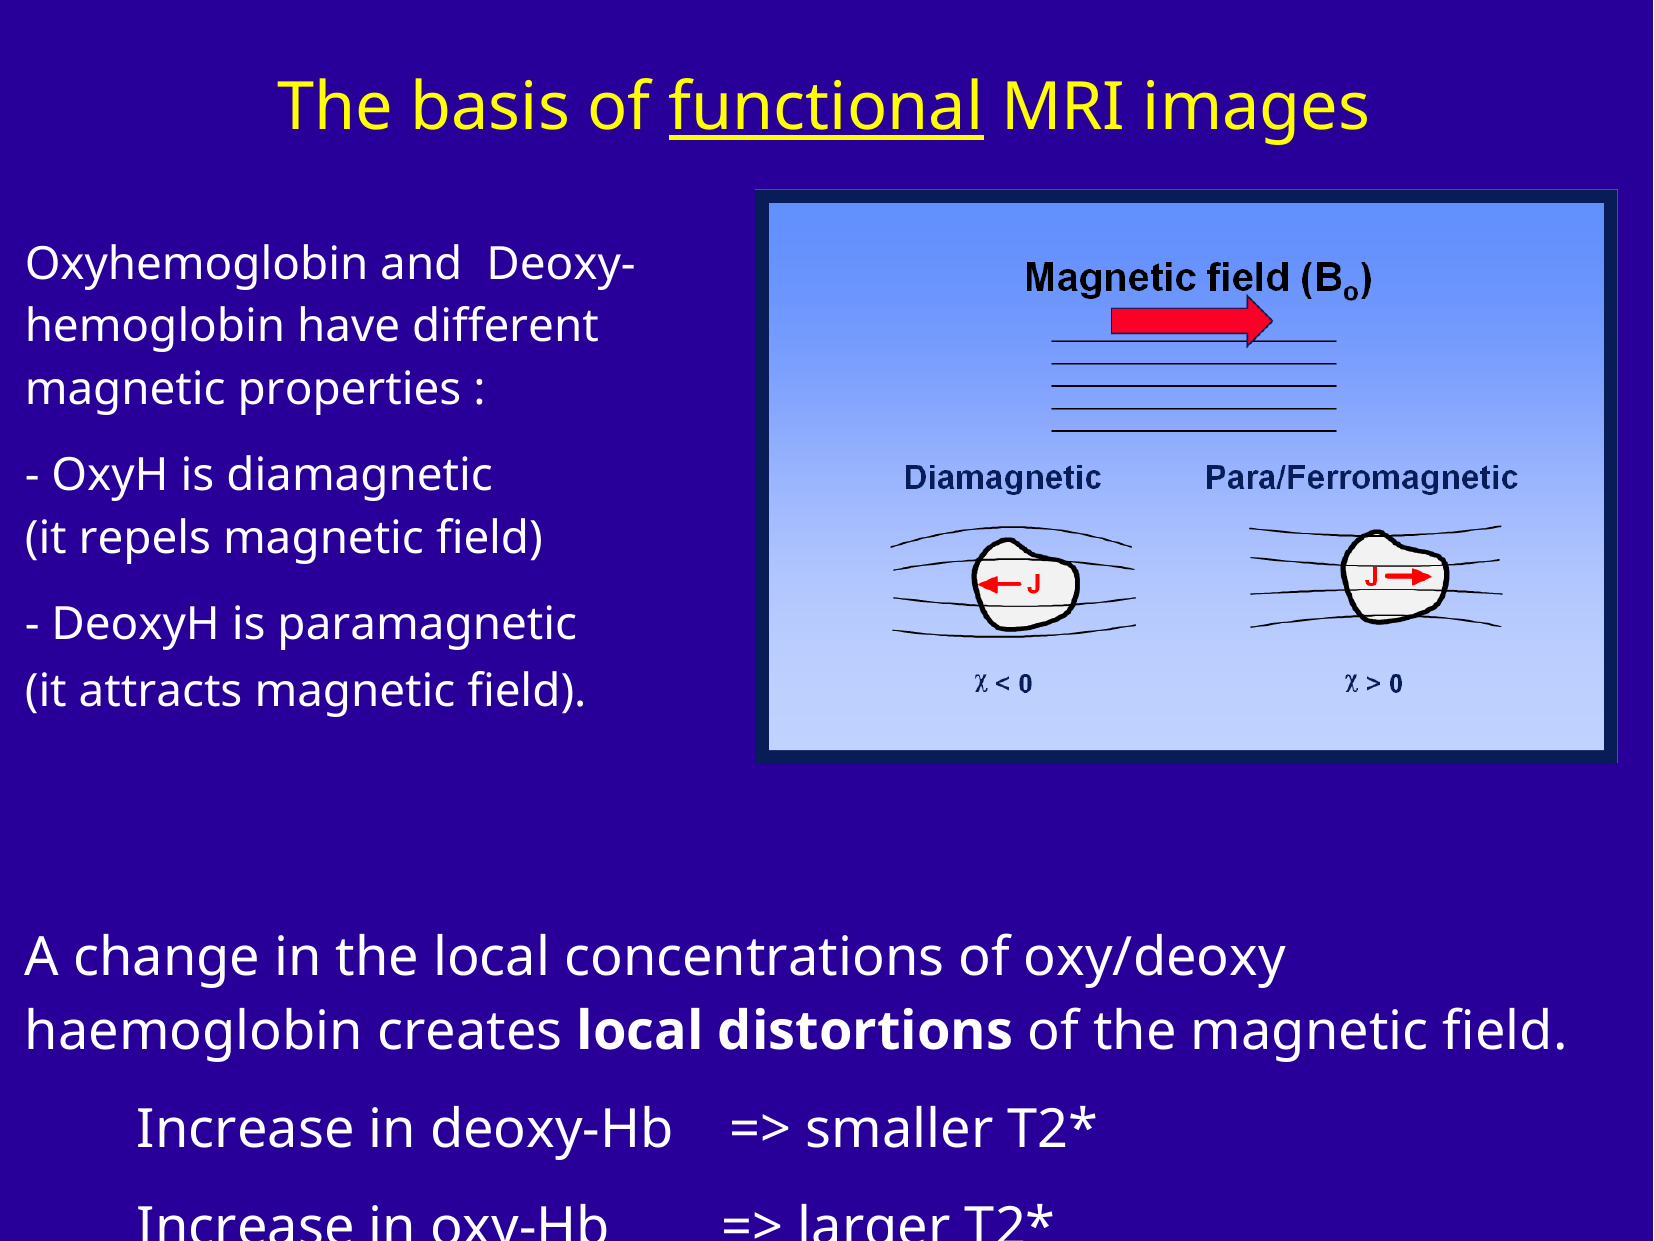

# The basis of functional MRI images
Oxyhemoglobin and Deoxy-
hemoglobin have different
magnetic properties :
- OxyH is diamagnetic
(it repels magnetic field)
- DeoxyH is paramagnetic
(it attracts magnetic field).
A change in the local concentrations of oxy/deoxy haemoglobin creates local distortions of the magnetic field.
 Increase in deoxy-Hb => smaller T2*
 Increase in oxy-Hb => larger T2*